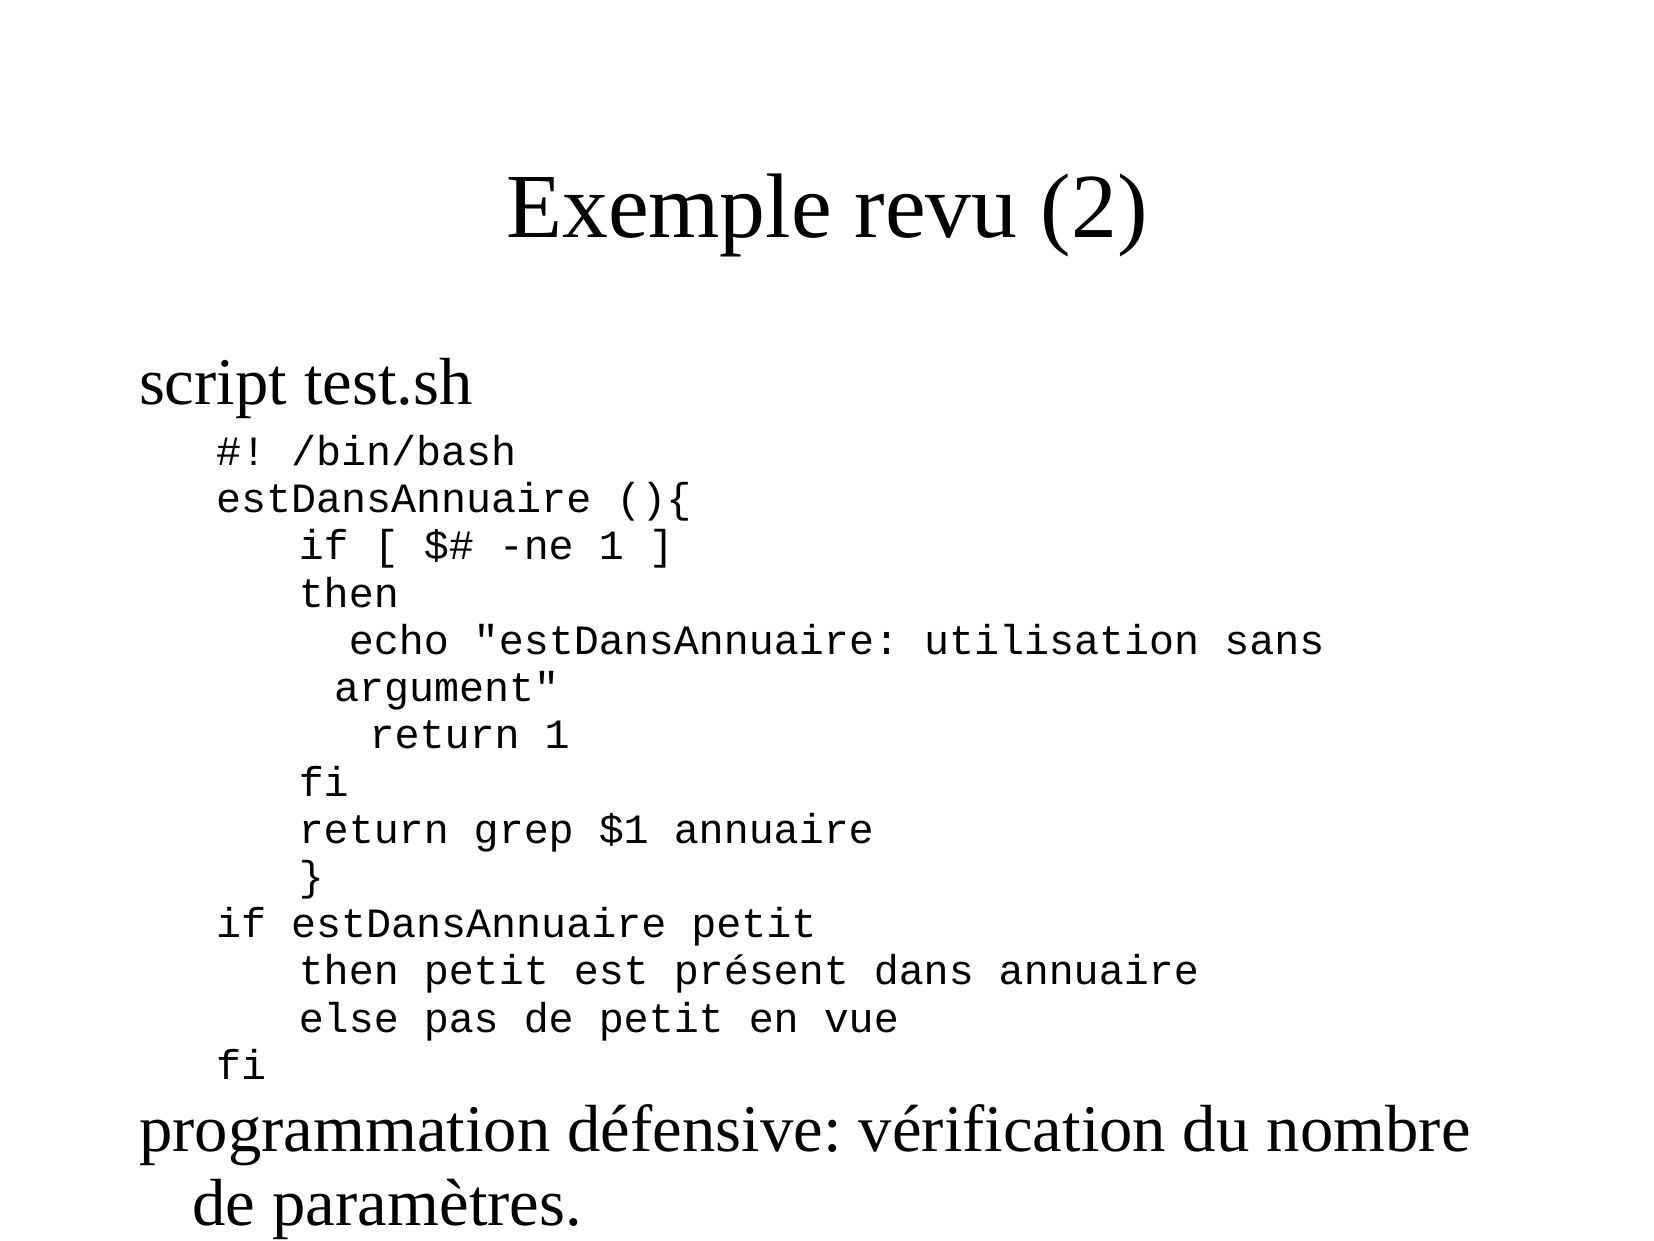

# Exemple revu (2)
script test.sh
#! /bin/bash
estDansAnnuaire (){
if [ $# -ne 1 ]
then
 echo "estDansAnnuaire: utilisation sans argument"
return 1
fi
return grep $1 annuaire
}
if estDansAnnuaire petit
then petit est présent dans annuaire
else pas de petit en vue
fi
programmation défensive: vérification du nombre de paramètres.